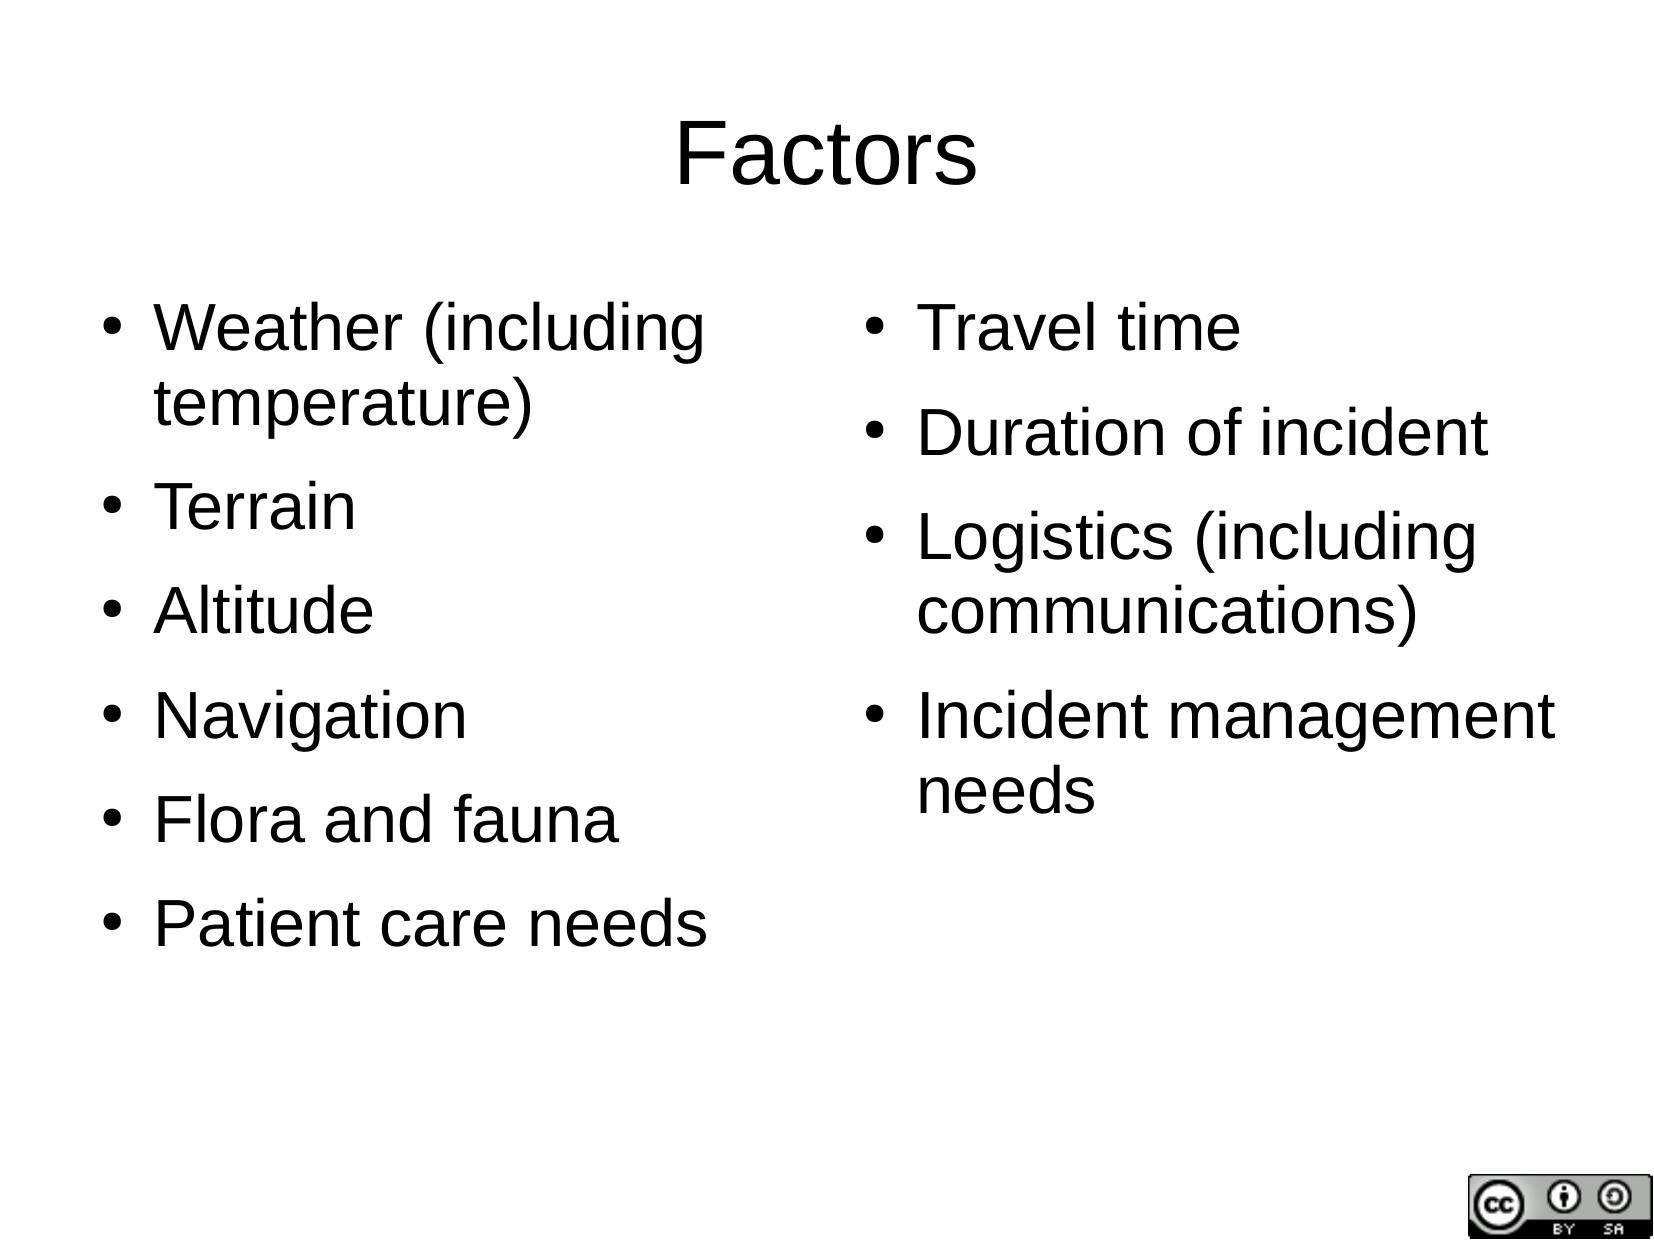

# Factors
Weather (including temperature)
Terrain
Altitude
Navigation
Flora and fauna
Patient care needs
Travel time
Duration of incident
Logistics (including communications)
Incident management needs